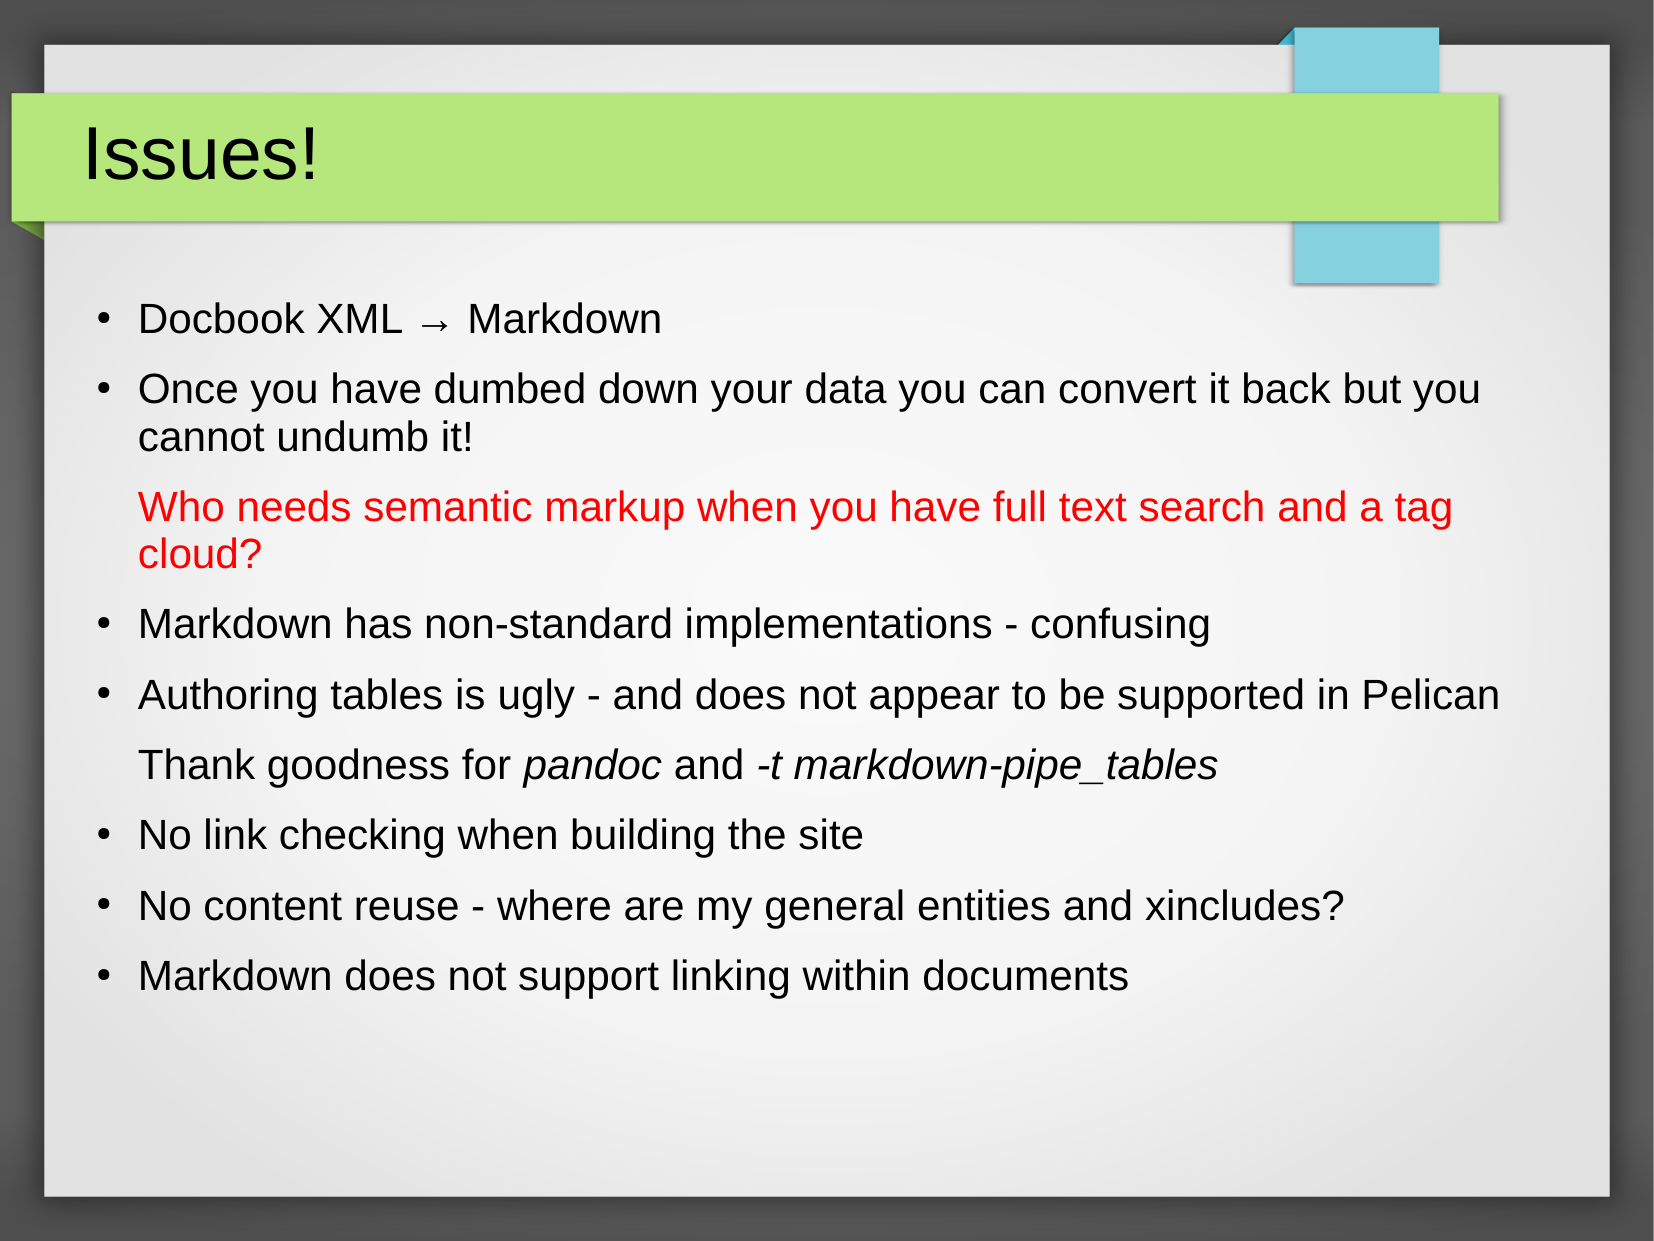

# Issues!
Docbook XML → Markdown
Once you have dumbed down your data you can convert it back but you cannot undumb it!
Who needs semantic markup when you have full text search and a tag cloud?
Markdown has non-standard implementations - confusing
Authoring tables is ugly - and does not appear to be supported in Pelican
Thank goodness for pandoc and -t markdown-pipe_tables
No link checking when building the site
No content reuse - where are my general entities and xincludes?
Markdown does not support linking within documents